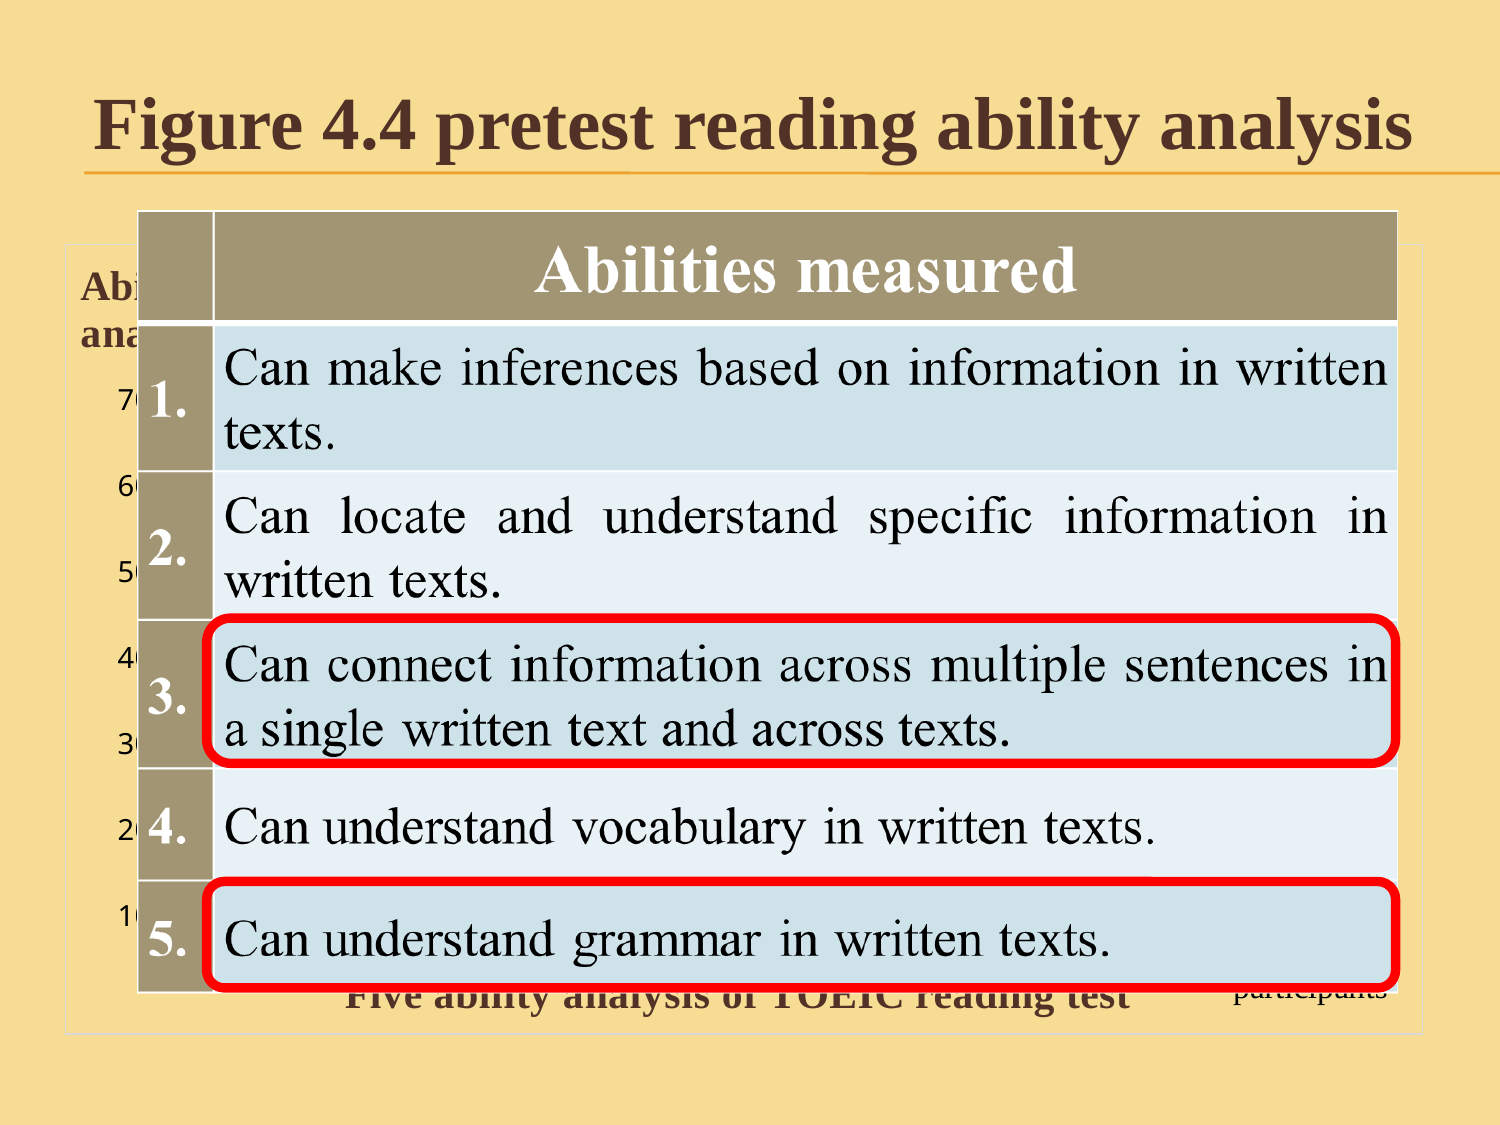

# Figure 4.4 pretest reading ability analysis
### Chart: Pre reading test scores ability analysis
| Category | A | B | C | D | E | F | G |
|---|---|---|---|---|---|---|---|
| 1 | 0.17 | 0.42 | 0.31 | 0.37 | 0.52 | 0.18 | 0.17 |
| 2 | 0.11 | 0.38 | 0.47 | 0.4 | 0.35 | 0.52 | 0.17 |
| 3 | 0.18 | 0.22 | 0.21 | 0.29 | 0.5 | 0.39 | 0.22 |
| 4 | 0.17 | 0.36 | 0.25 | 0.46 | 0.46 | 0.6 | 0.53 |
| 5 | 0.3 | 0.38 | 0.69 | 0.61 | 0.53 | 0.46 | 0.53 |